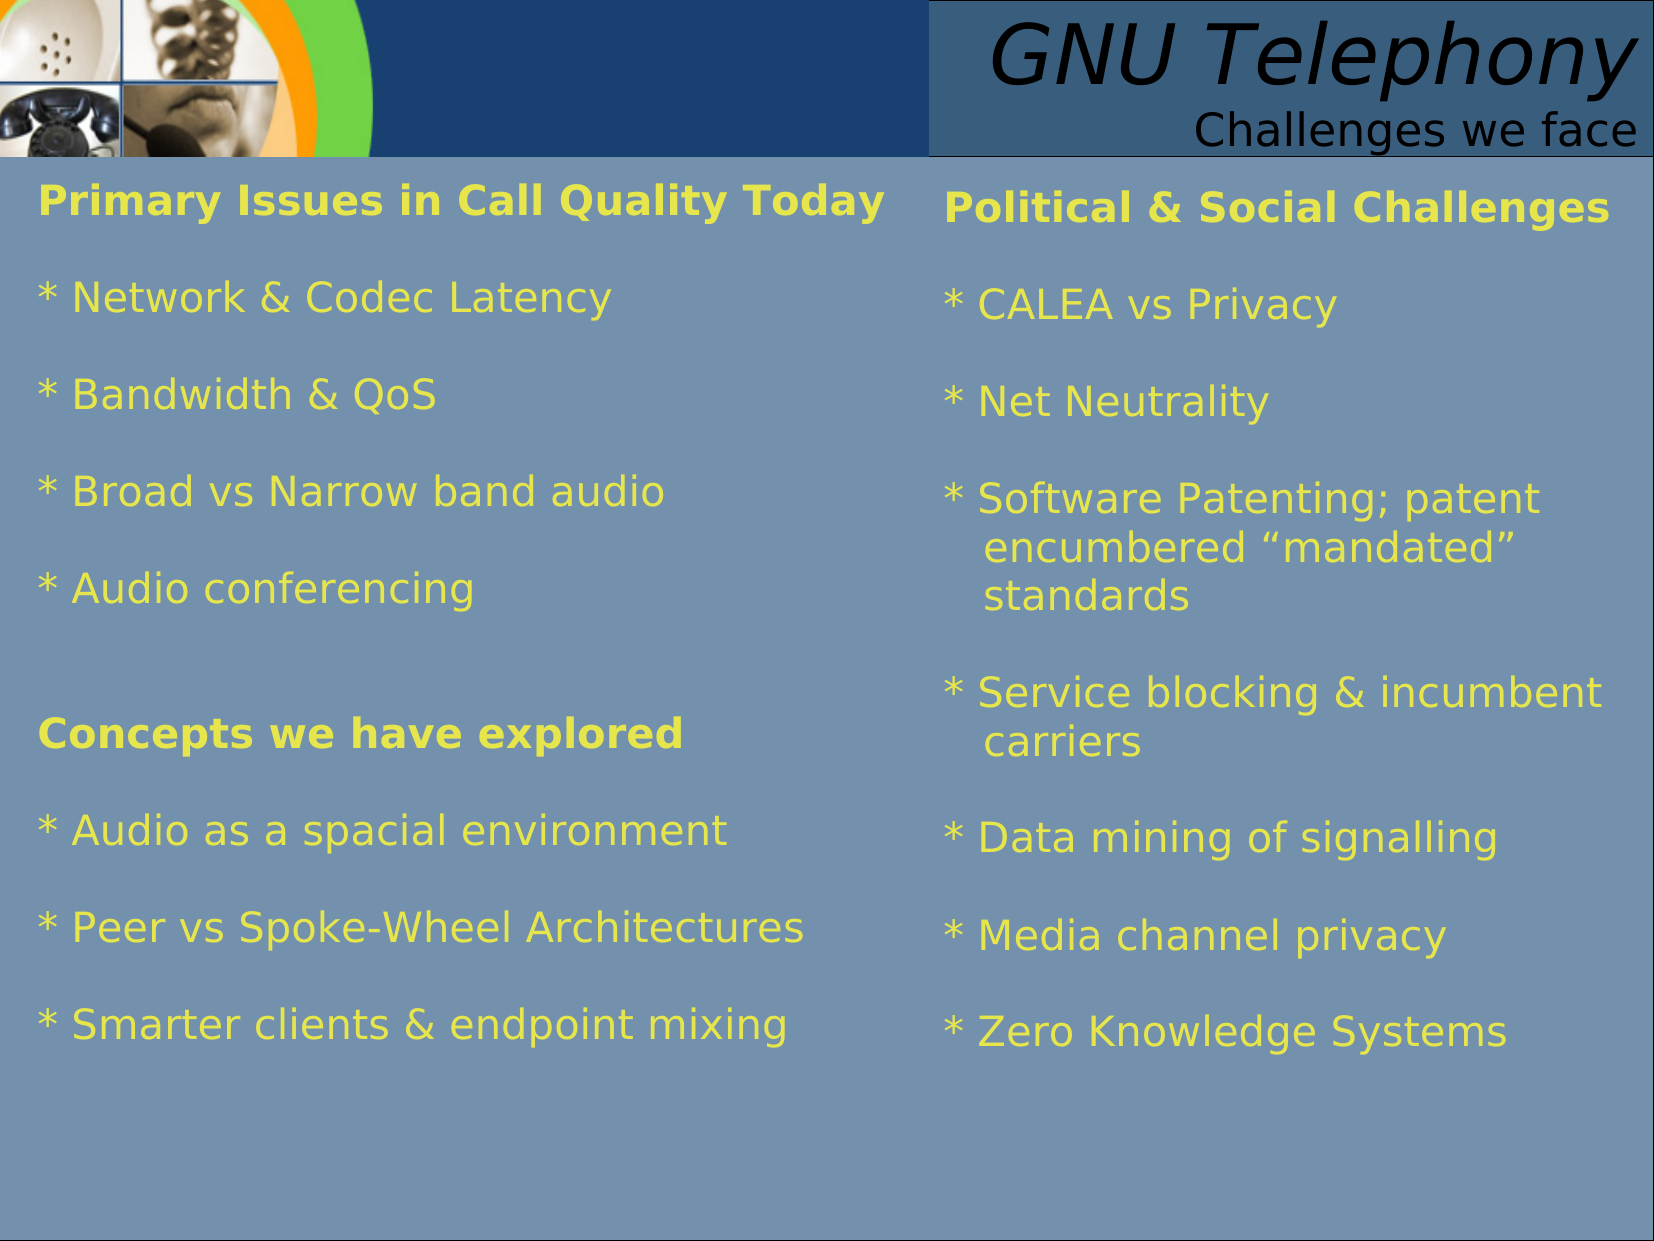

GNU Telephony
Challenges we face
Primary Issues in Call Quality Today
* Network & Codec Latency
* Bandwidth & QoS
* Broad vs Narrow band audio
* Audio conferencing
Concepts we have explored
* Audio as a spacial environment
* Peer vs Spoke-Wheel Architectures
* Smarter clients & endpoint mixing
Political & Social Challenges
* CALEA vs Privacy
* Net Neutrality
* Software Patenting; patent
 encumbered “mandated”
 standards
* Service blocking & incumbent
 carriers
* Data mining of signalling
* Media channel privacy
* Zero Knowledge Systems
#